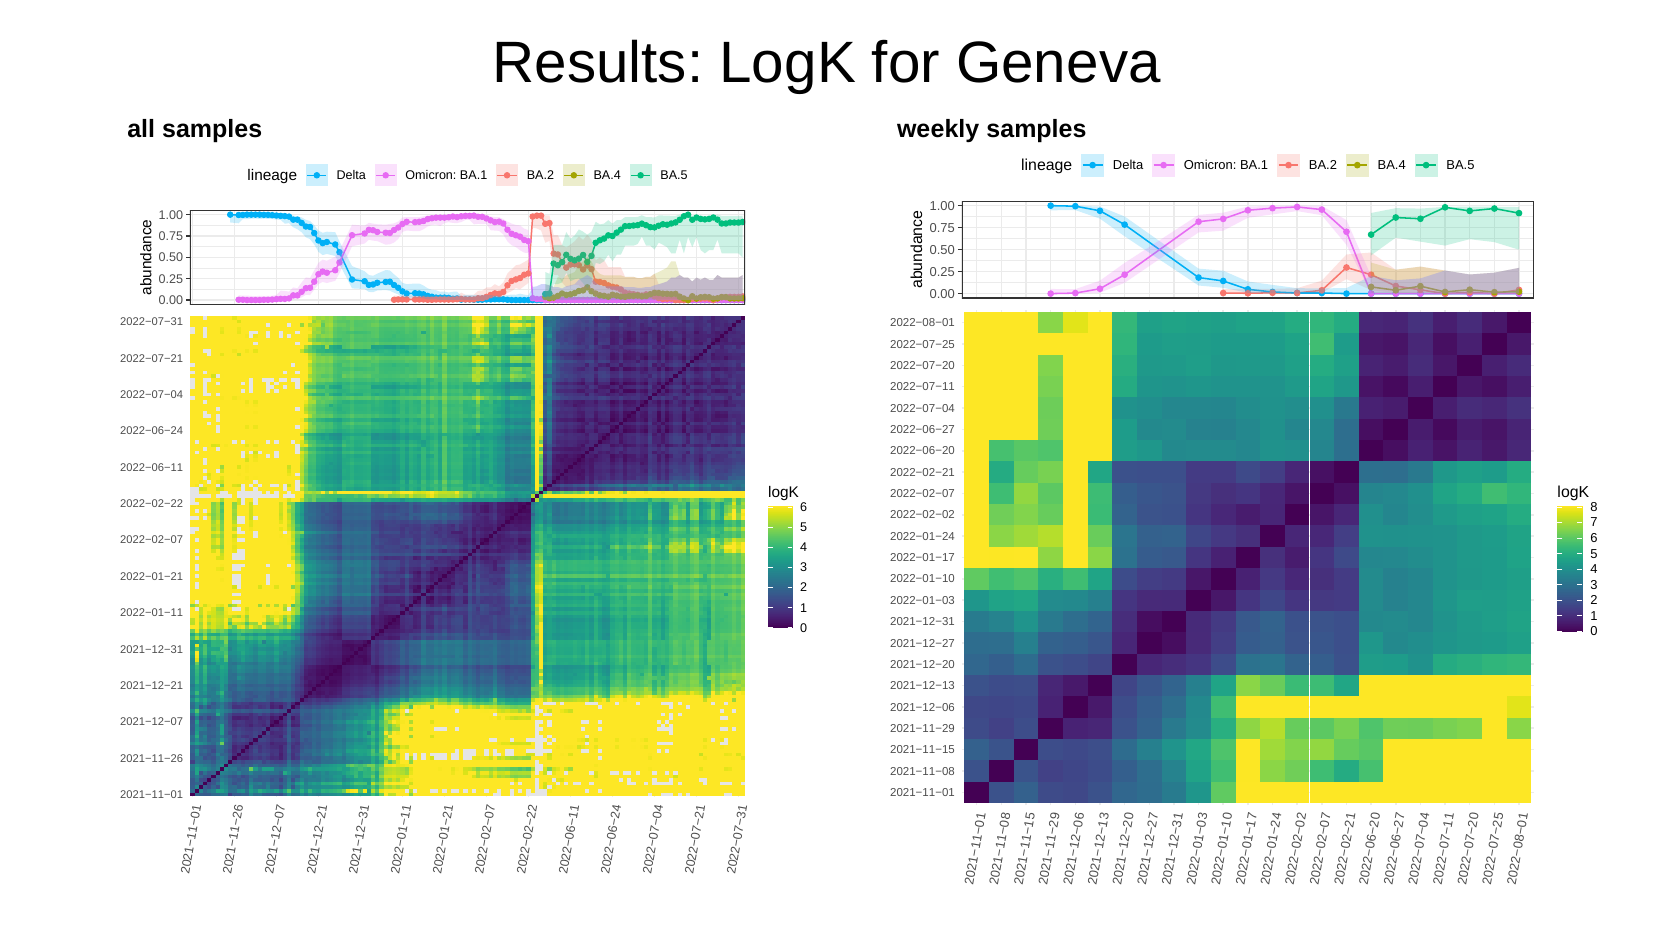

# Results: LogK for Geneva
all samples
weekly samples